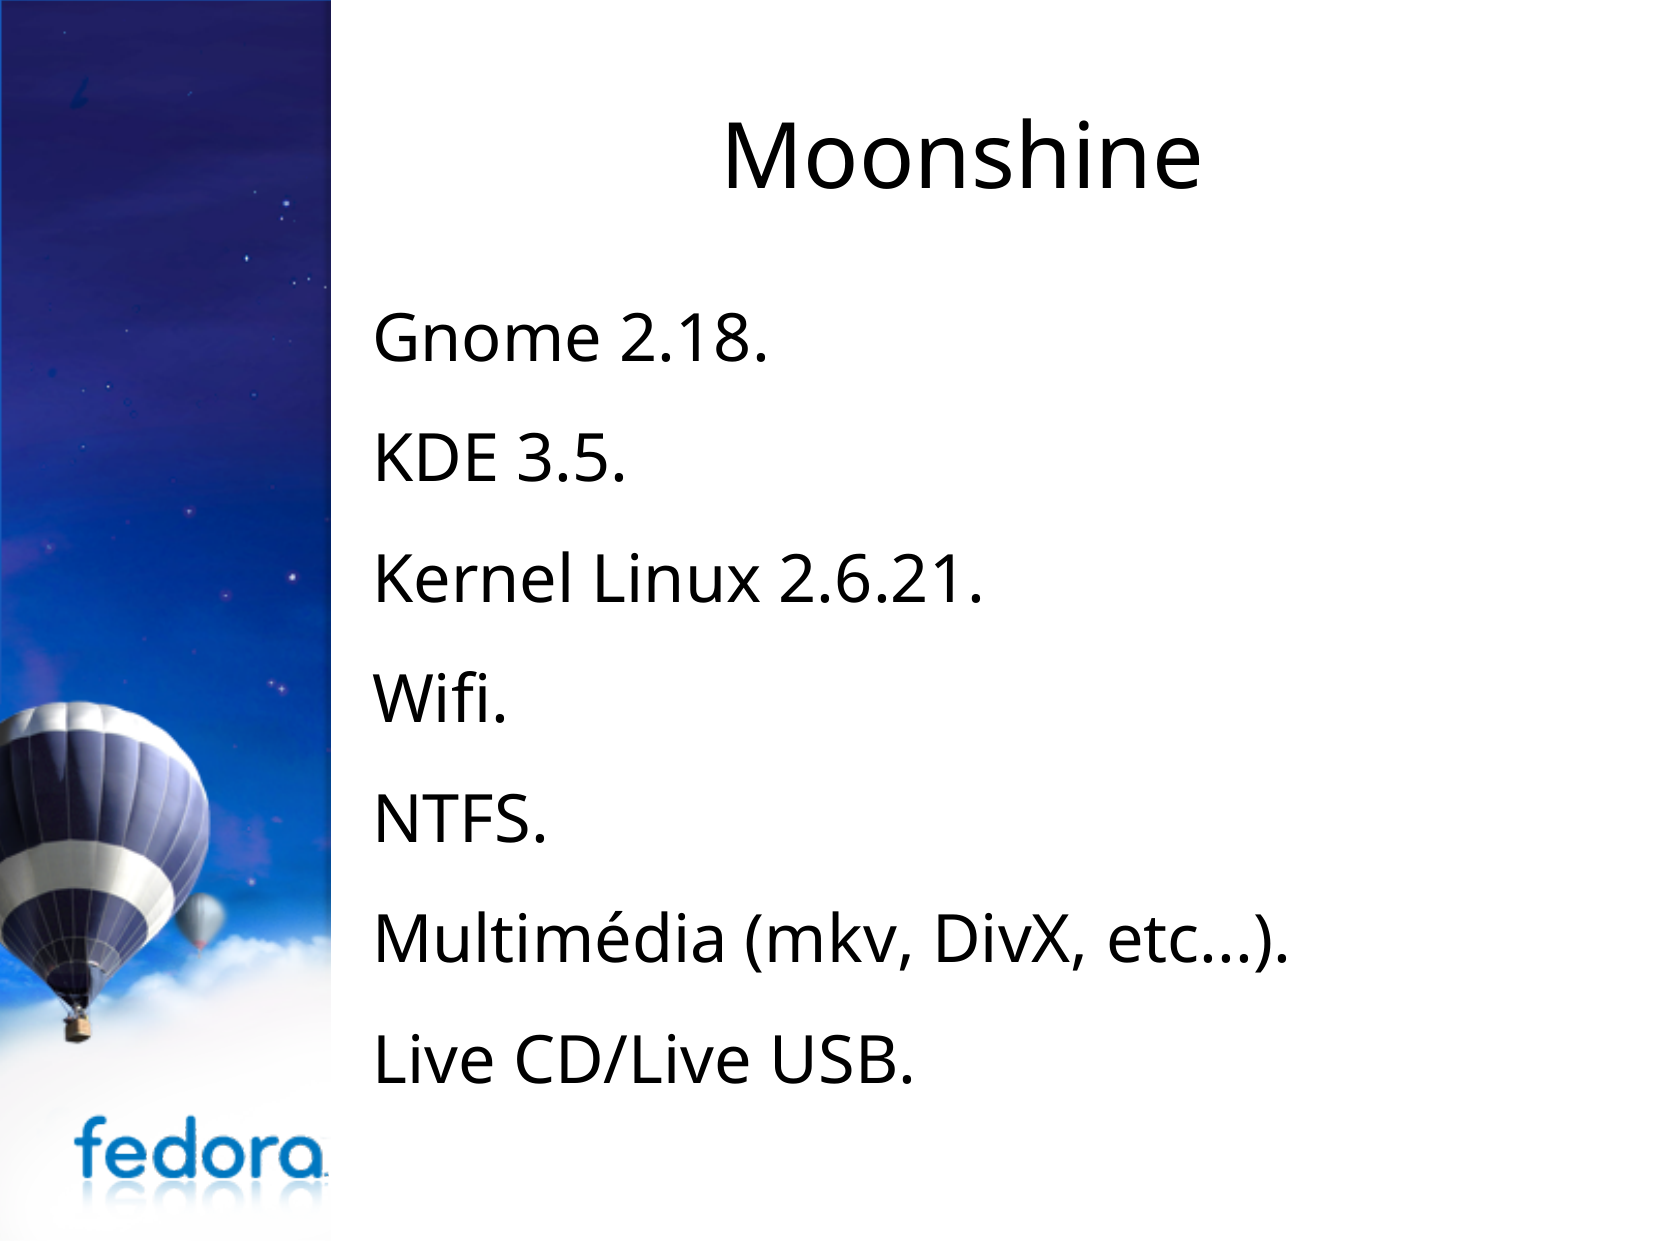

Moonshine
# Gnome 2.18.
KDE 3.5.
Kernel Linux 2.6.21.
Wifi.
NTFS.
Multimédia (mkv, DivX, etc...).
Live CD/Live USB.